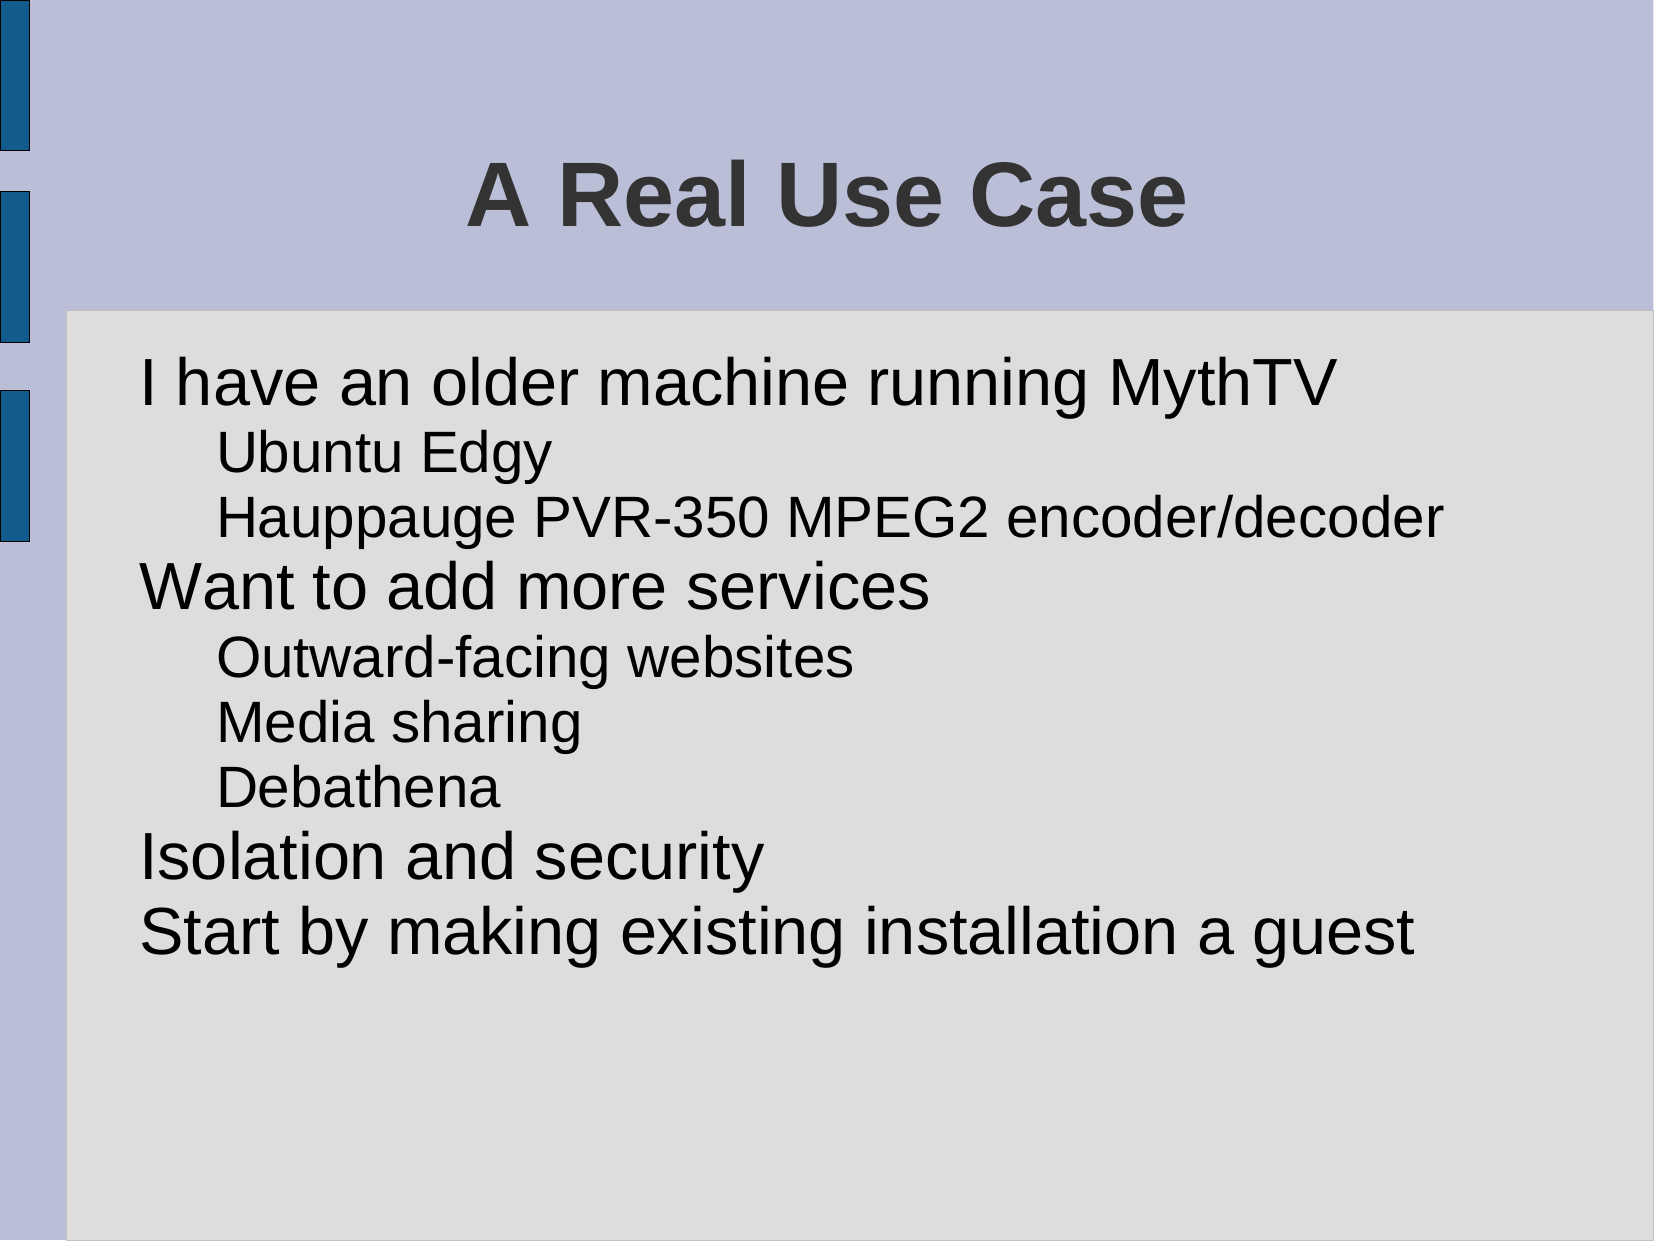

# A Real Use Case
I have an older machine running MythTV
Ubuntu Edgy
Hauppauge PVR-350 MPEG2 encoder/decoder
Want to add more services
Outward-facing websites
Media sharing
Debathena
Isolation and security
Start by making existing installation a guest